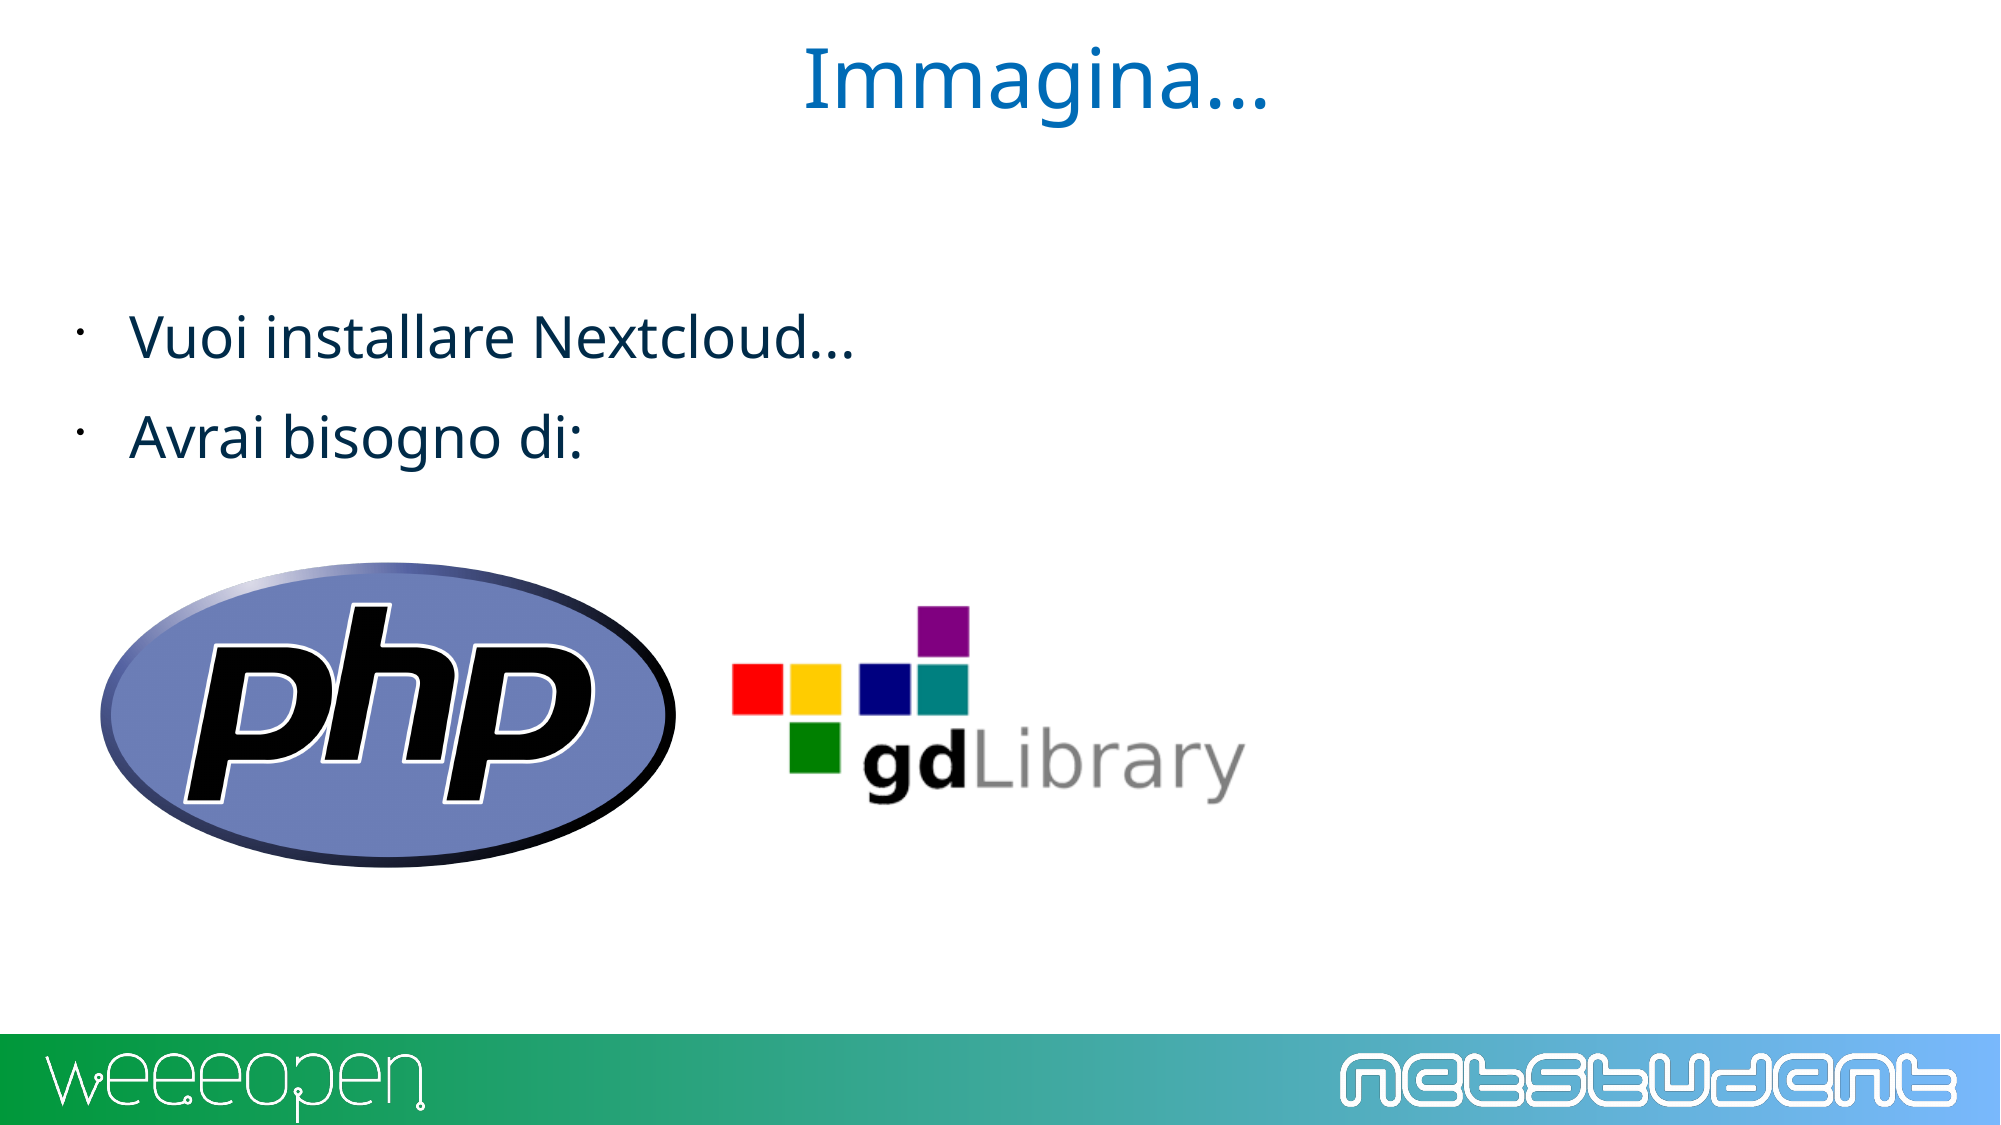

# Immagina...
Vuoi installare Nextcloud...
Avrai bisogno di: